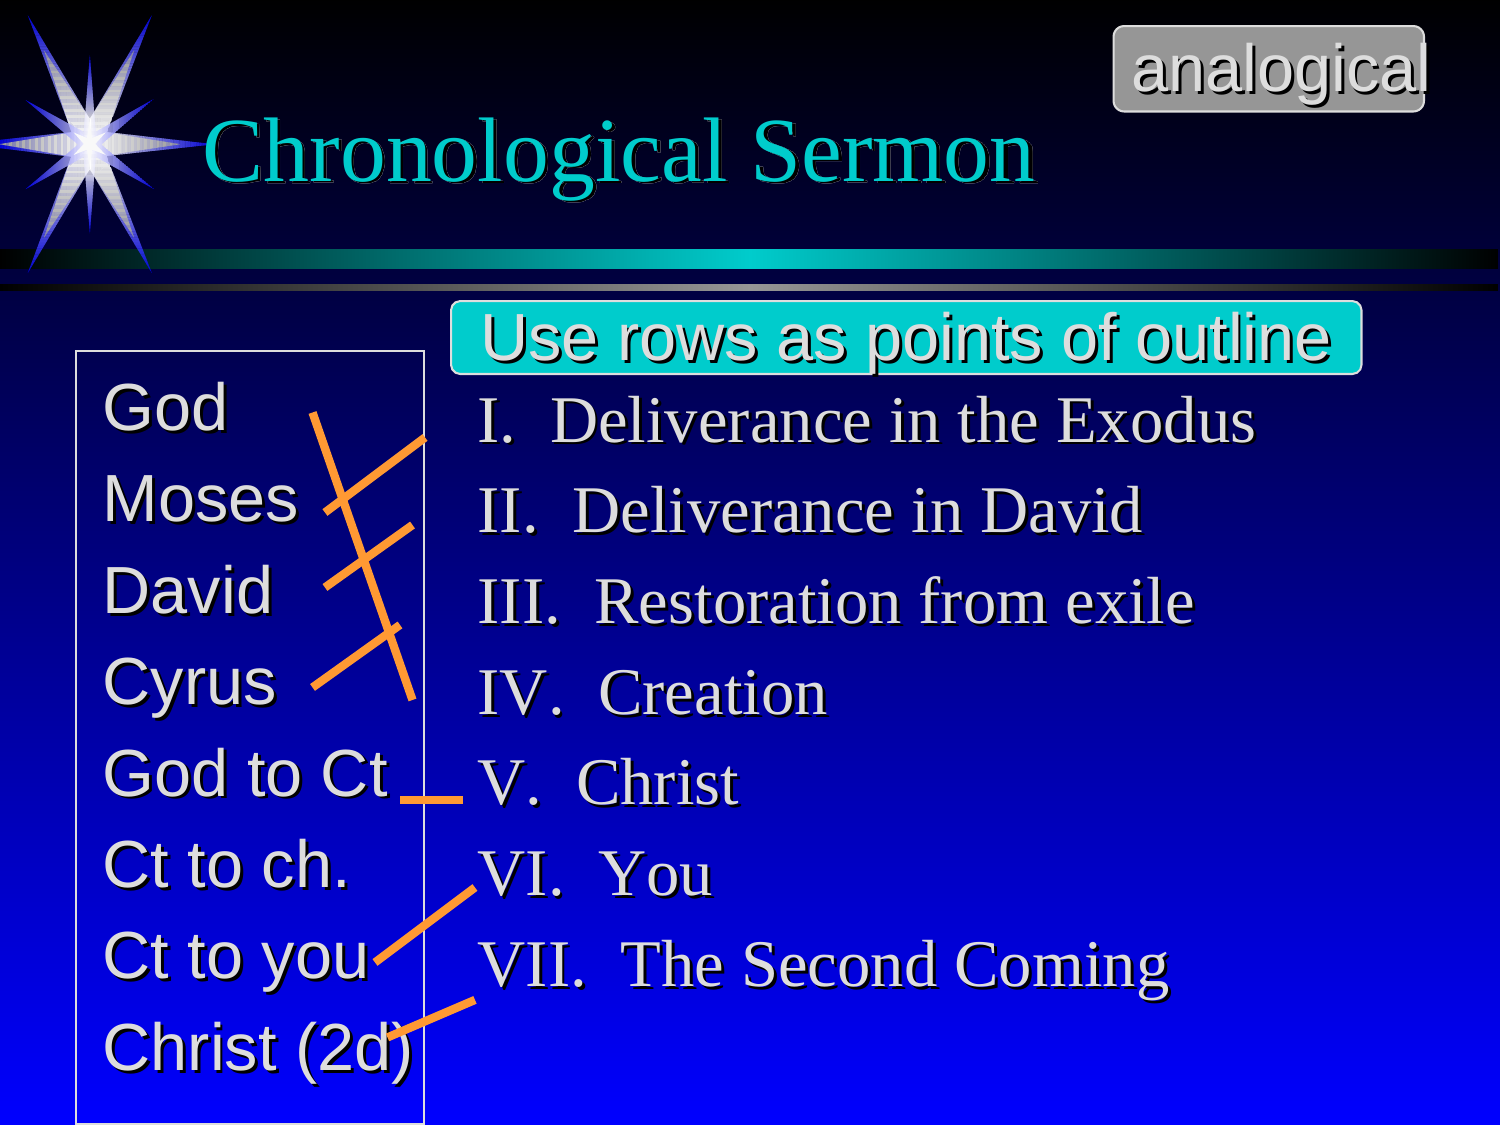

analogical
# Chronological Sermon
Use rows as points of outline
God
Moses
David
Cyrus
God to Ct
Ct to ch.
Ct to you
Christ (2d)
I. Deliverance in the Exodus
II. Deliverance in David
III. Restoration from exile
IV. Creation
V. Christ
VI. You
VII. The Second Coming